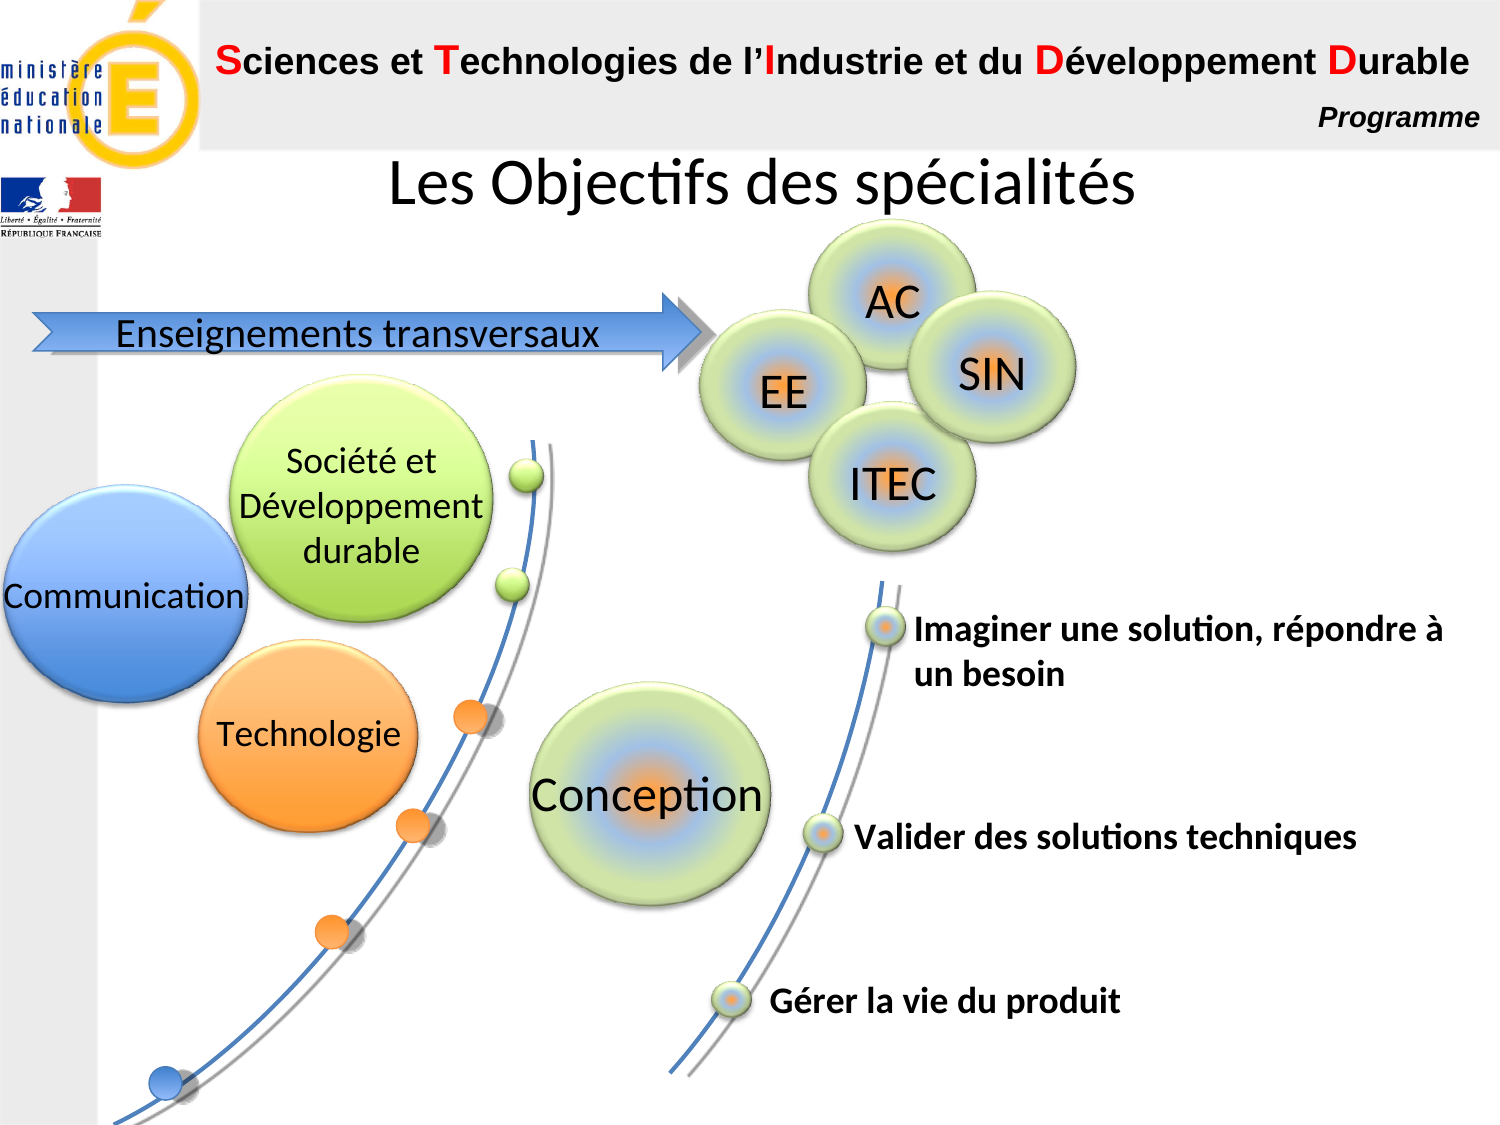

# Les Objectifs des spécialités
AC
SIN
EE
ITEC
Enseignements transversaux
Société et Développement durable
Communication
Technologie
Imaginer une solution, répondre à un besoin
Conception
Valider des solutions techniques
Gérer la vie du produit